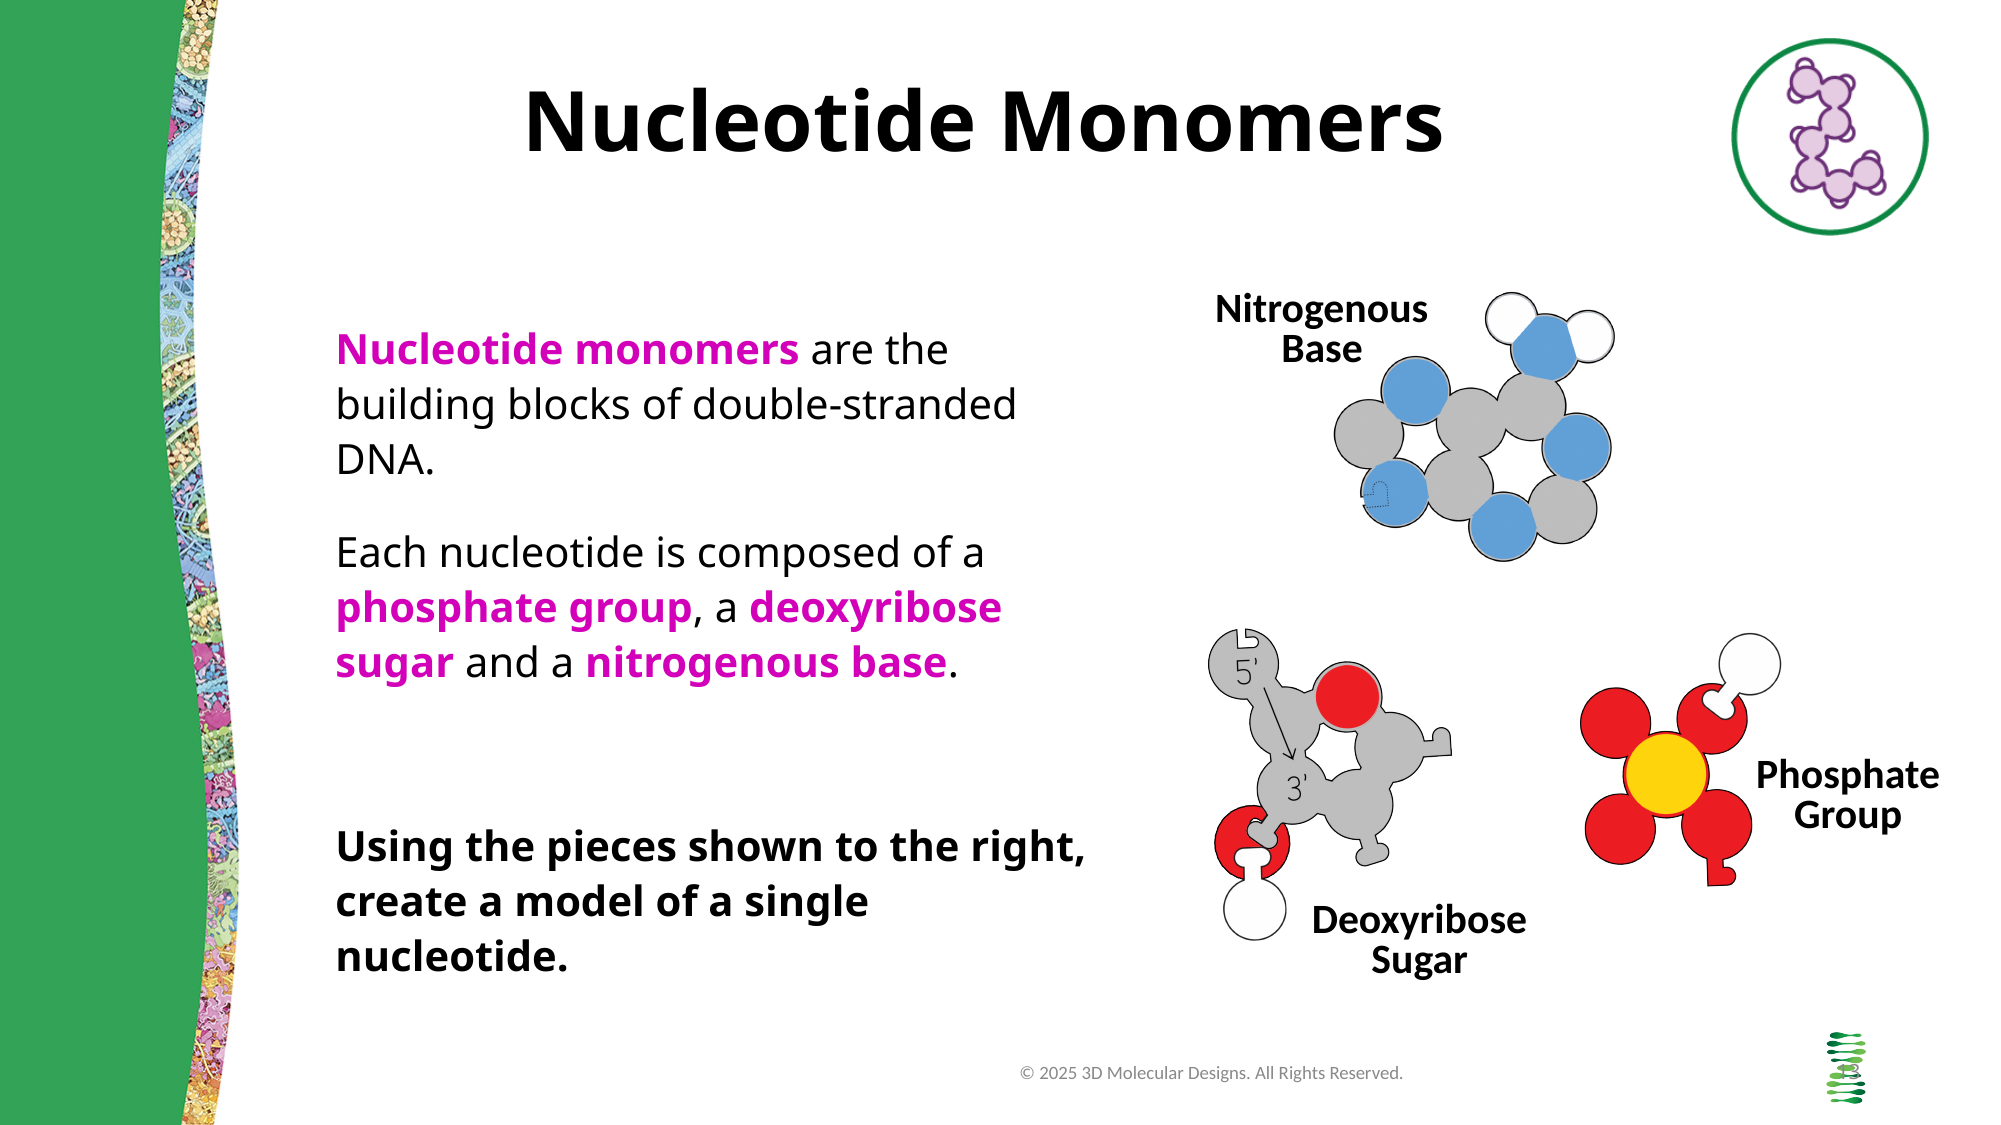

Nucleotide Monomers
Nitrogenous
Base
Nucleotide monomers are the building blocks of double-stranded DNA.
Each nucleotide is composed of a phosphate group, a deoxyribose sugar and a nitrogenous base.
Using the pieces shown to the right, create a model of a single nucleotide.
Phosphate
Group
Deoxyribose
Sugar